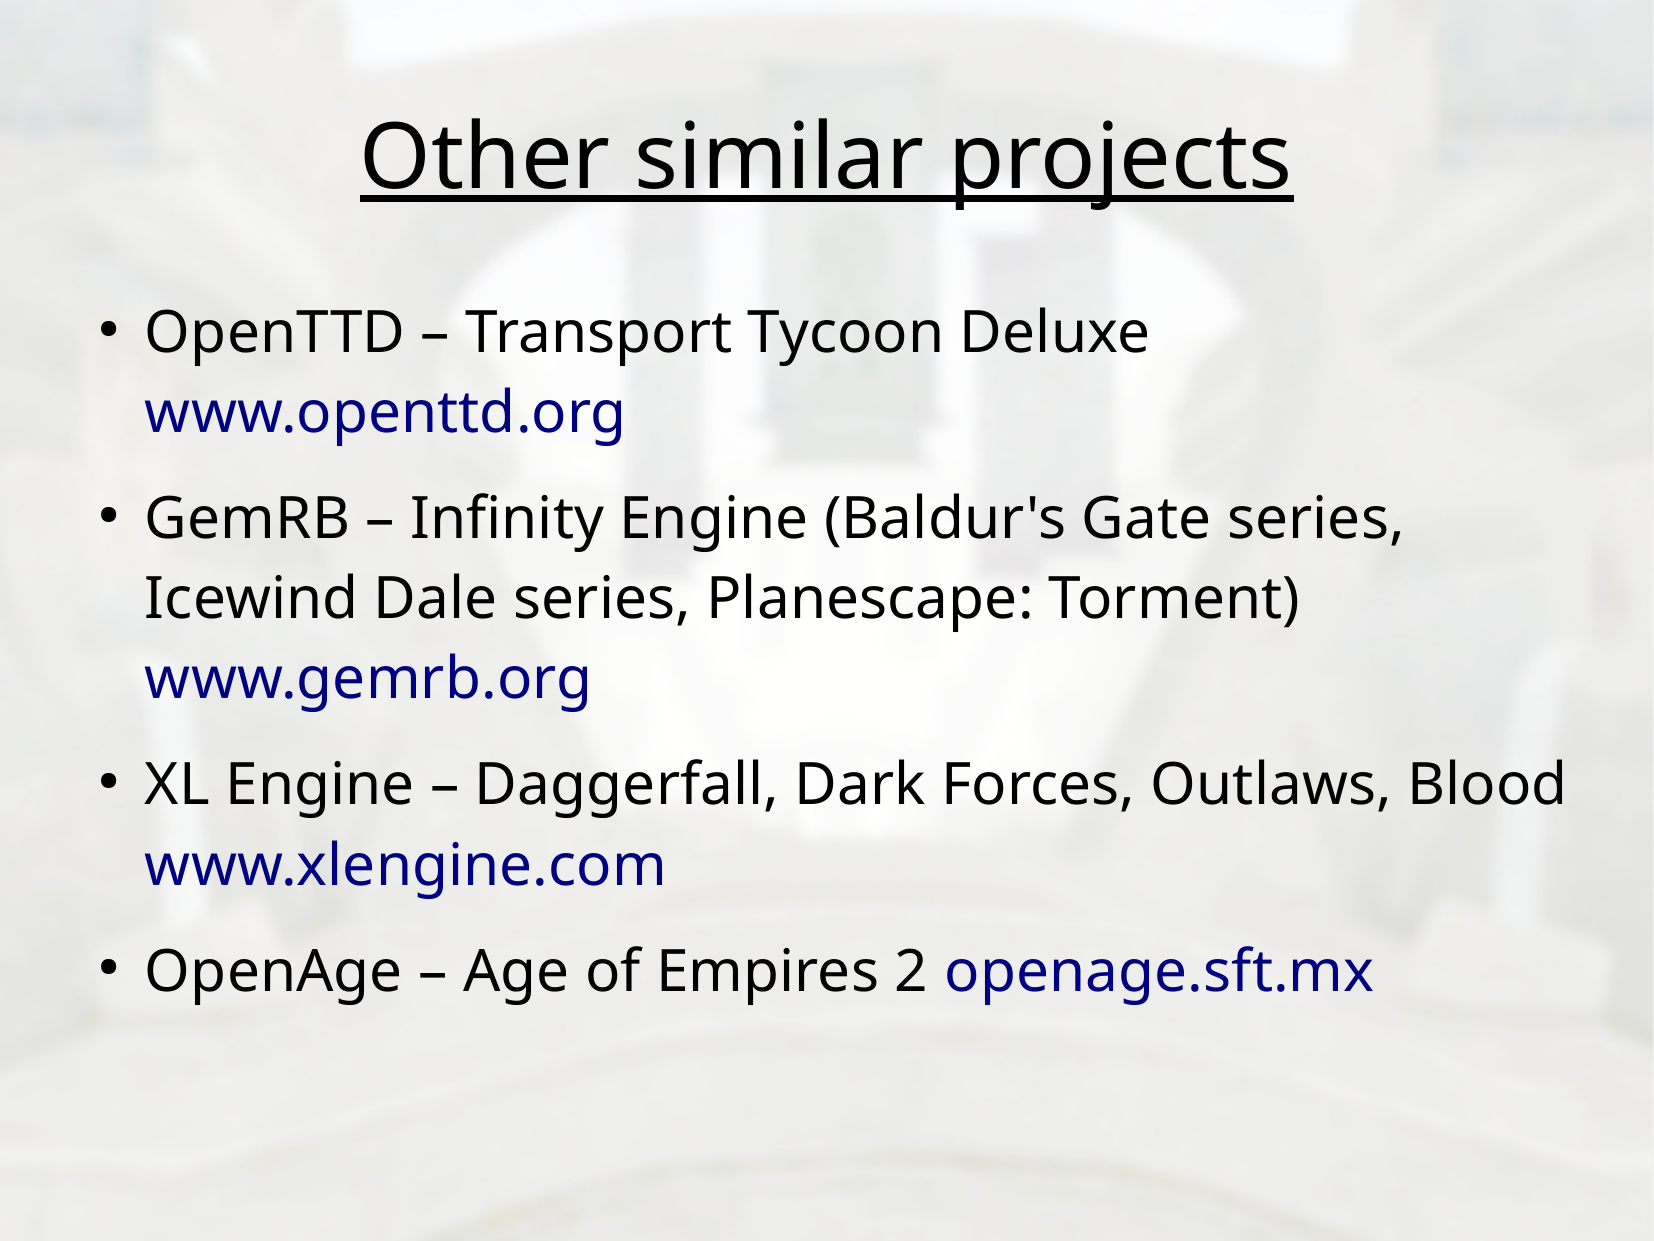

# Other similar projects
OpenTTD – Transport Tycoon Deluxe www.openttd.org
GemRB – Infinity Engine (Baldur's Gate series, Icewind Dale series, Planescape: Torment) www.gemrb.org
XL Engine – Daggerfall, Dark Forces, Outlaws, Blood www.xlengine.com
OpenAge – Age of Empires 2 openage.sft.mx